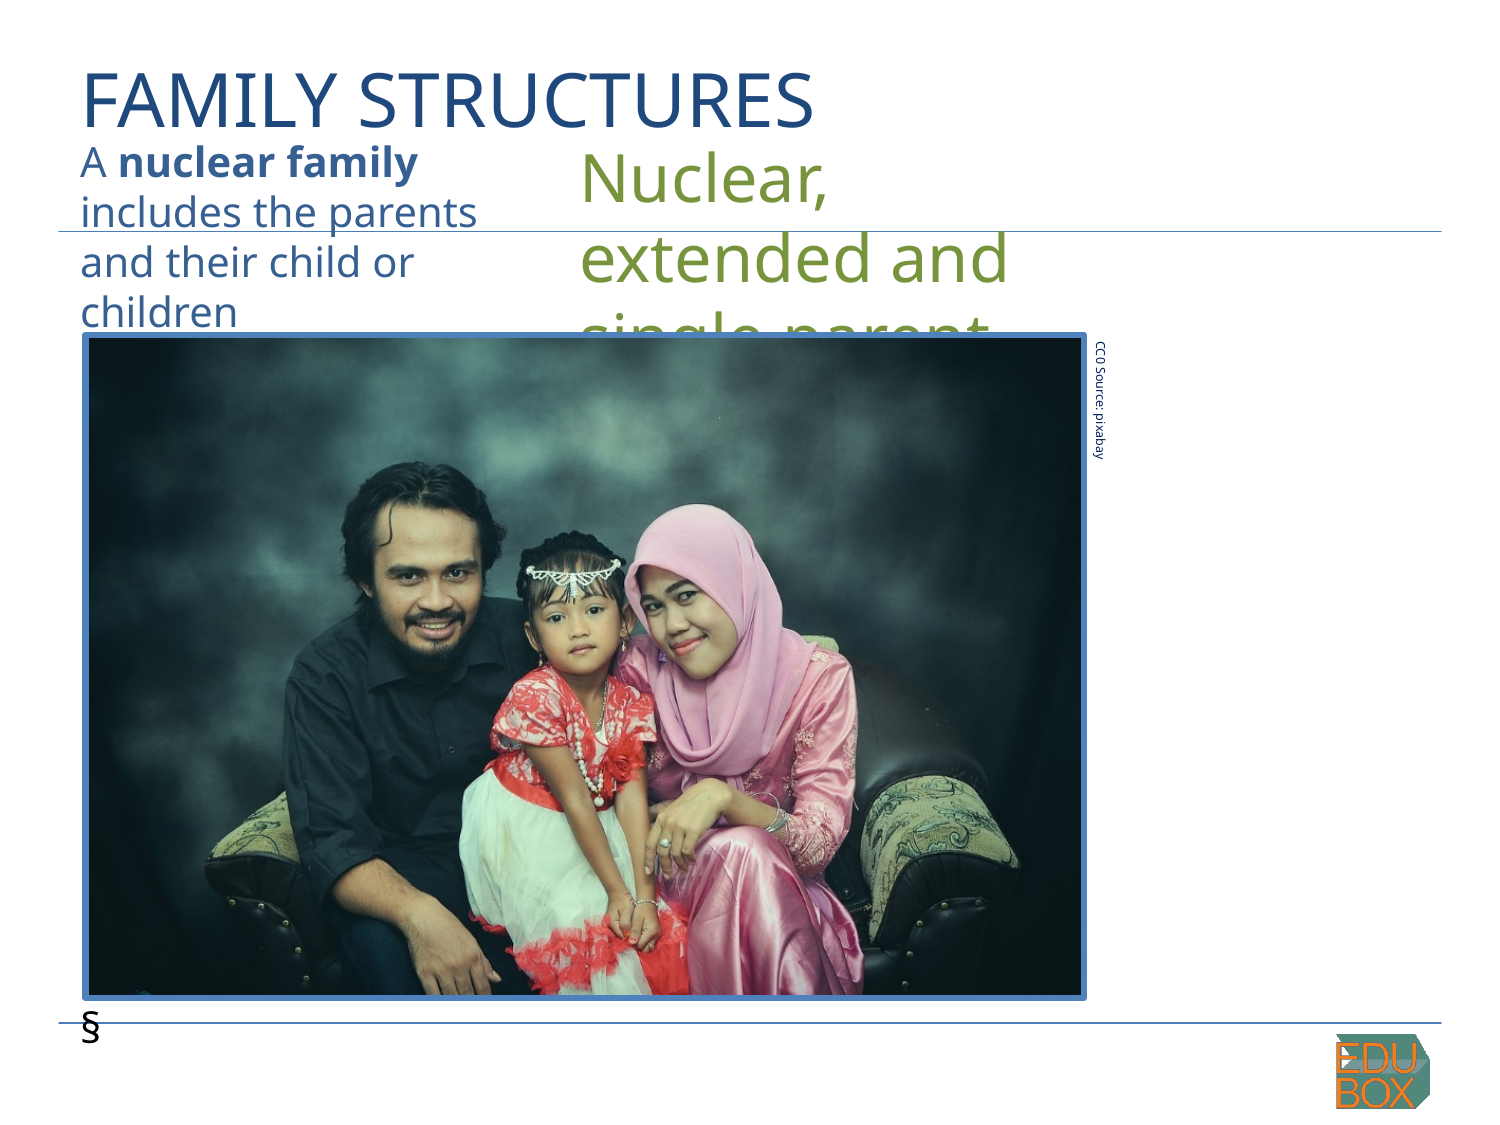

# FAMILY STRUCTURES
A nuclear family includes the parents and their child or children
Nuclear, extended and single parent family
CC0 Source: pixabay